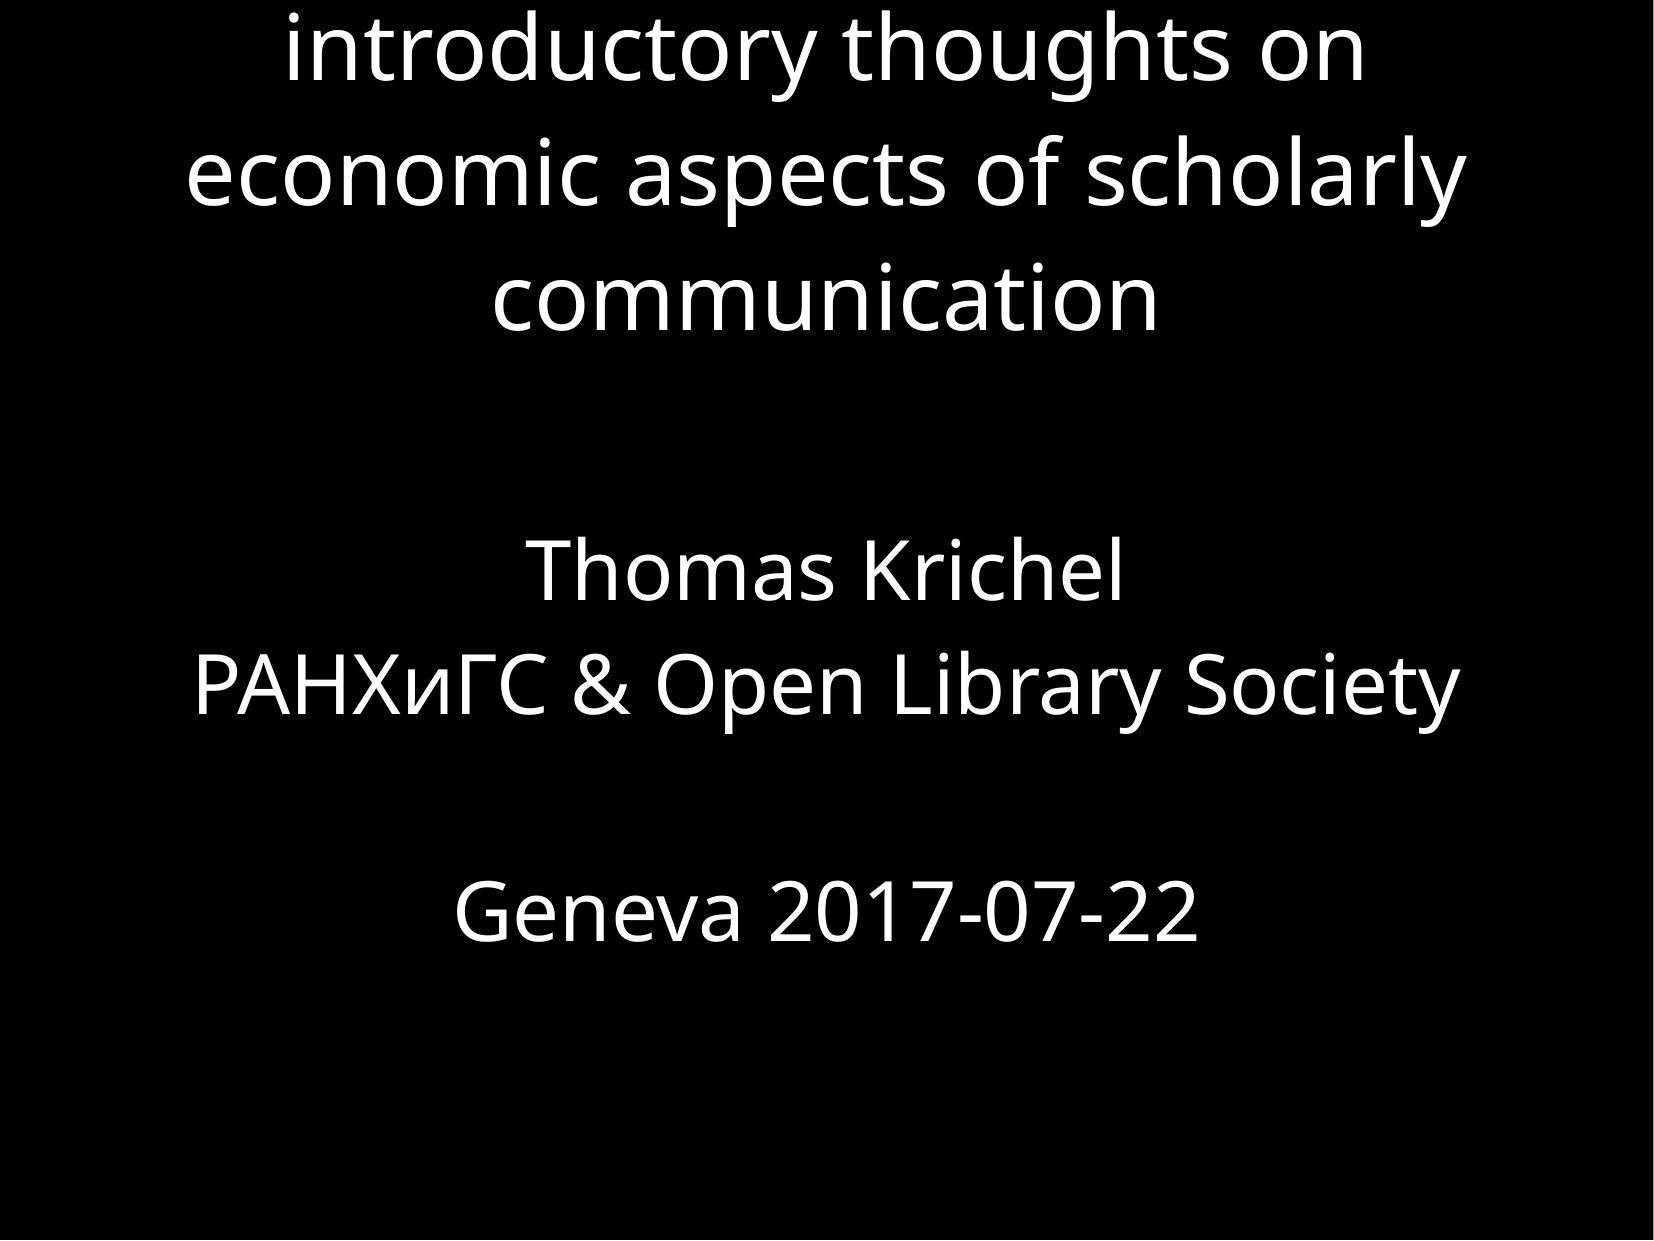

# introductory thoughts on economic aspects of scholarly communication
Thomas Krichel
РАНХиГС & Open Library Society
Geneva 2017-07-22